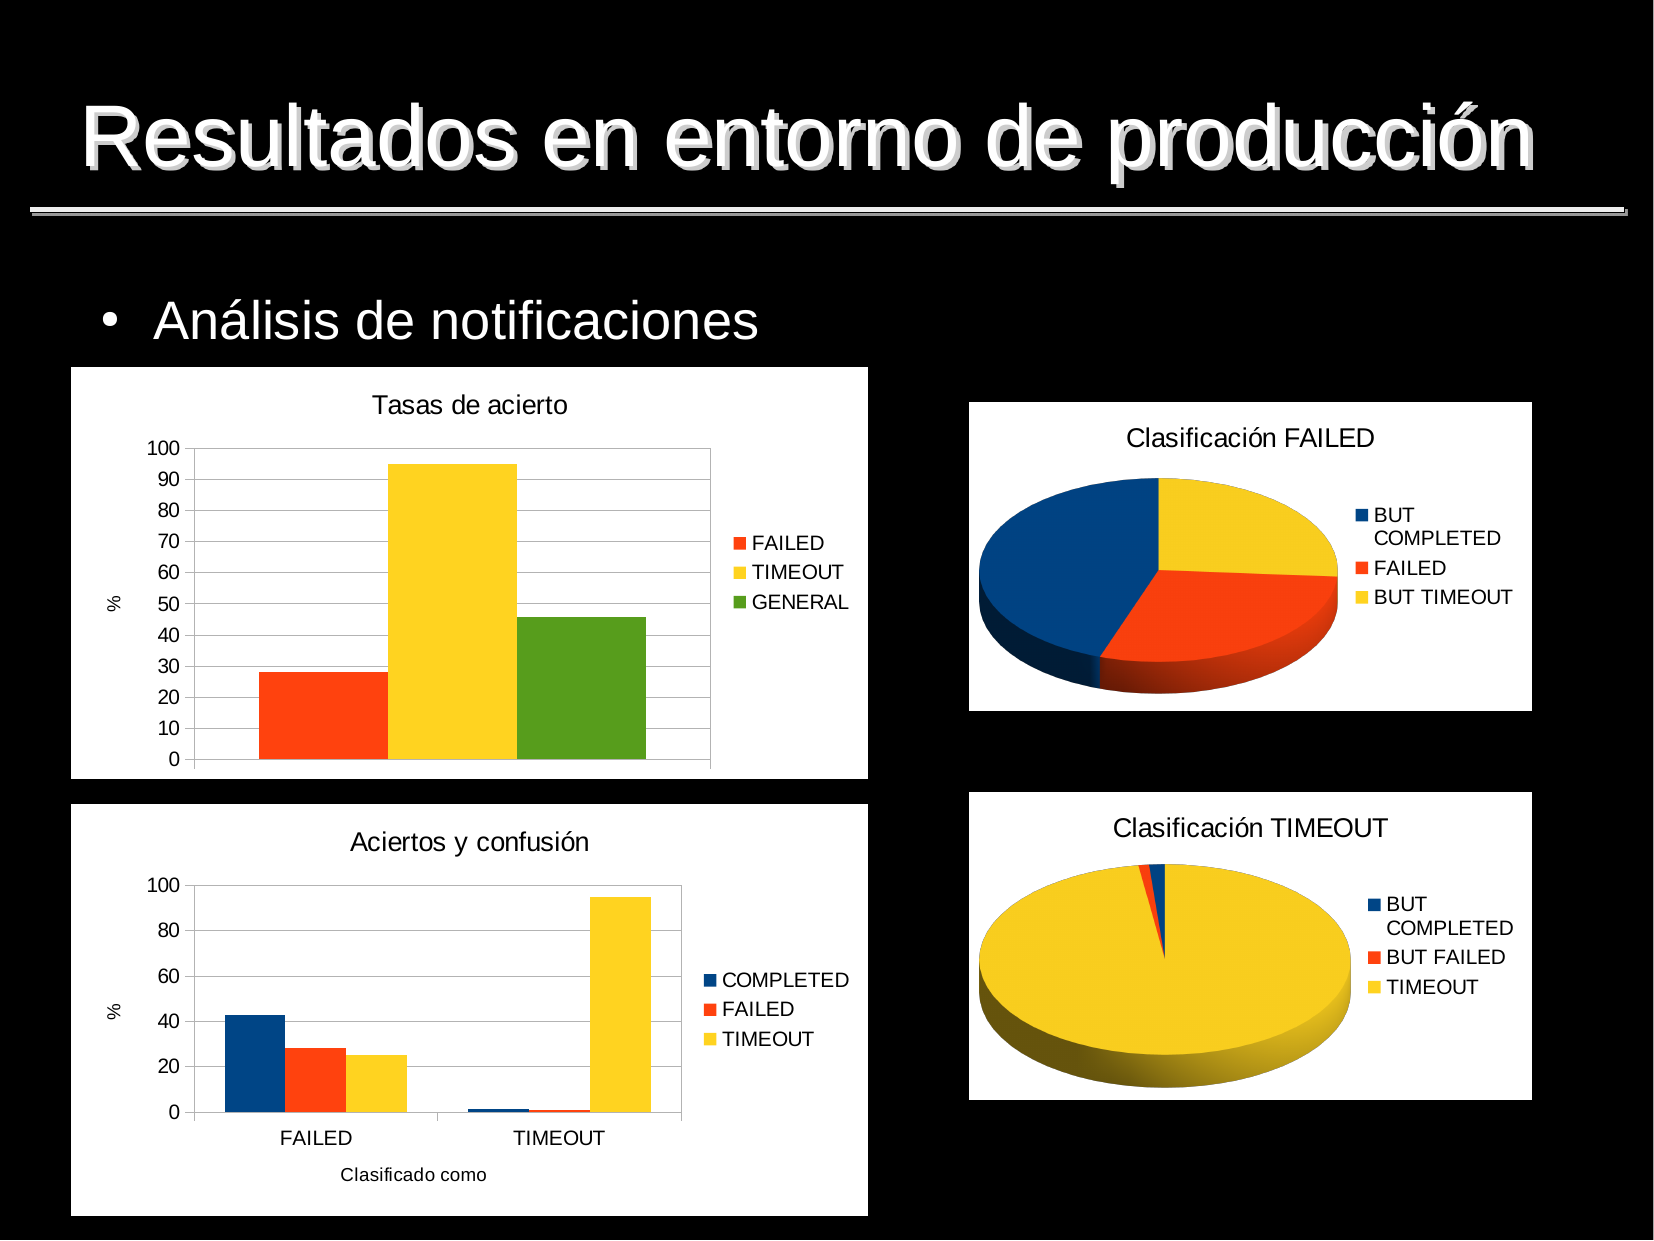

# Resultados en entorno de producción
Análisis de notificaciones
### Chart: Tasas de acierto
| Category | FAILED | TIMEOUT | GENERAL |
|---|---|---|---|
| None | 28.0388978930308 | 95.0892857142857 | 45.89774078478 |
[unsupported chart]
[unsupported chart]
### Chart: Aciertos y confusión
| Category | COMPLETED | FAILED | TIMEOUT |
|---|---|---|---|
| FAILED | 42.9497568881686 | 28.0388978930308 | 25.1215559157212 |
| TIMEOUT | 1.33928571428571 | 0.892857142857143 | 95.0892857142857 |